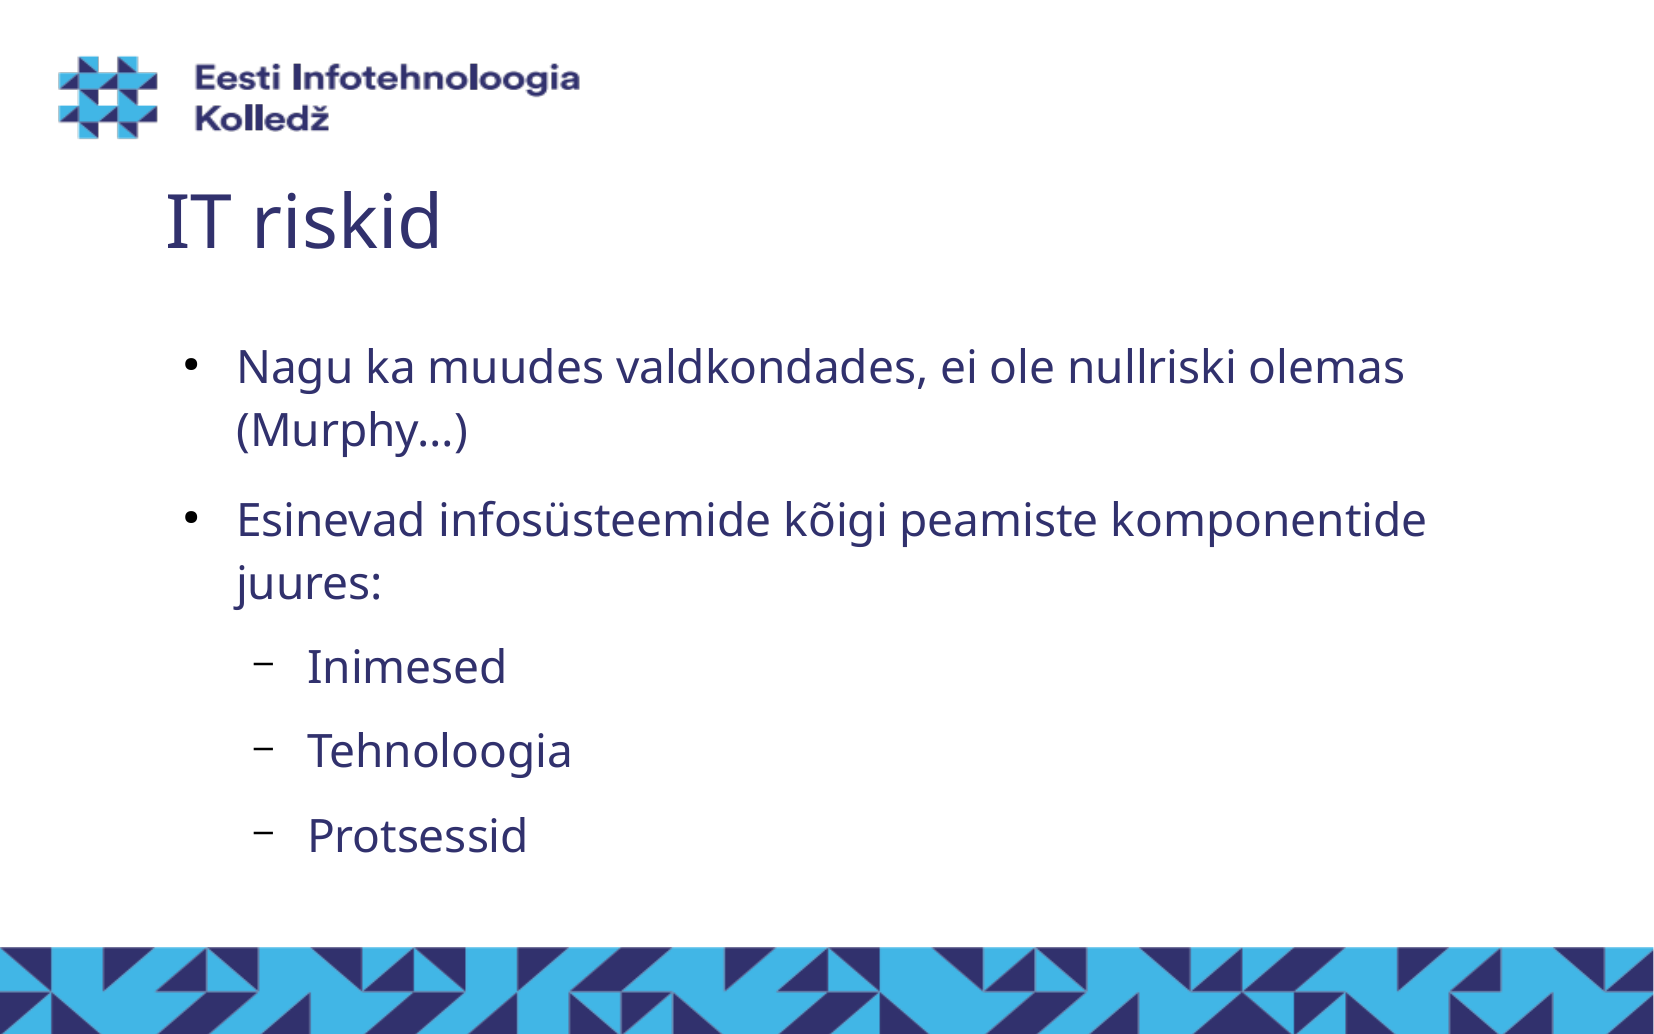

# IT riskid
Nagu ka muudes valdkondades, ei ole nullriski olemas (Murphy…)
Esinevad infosüsteemide kõigi peamiste komponentide juures:
Inimesed
Tehnoloogia
Protsessid